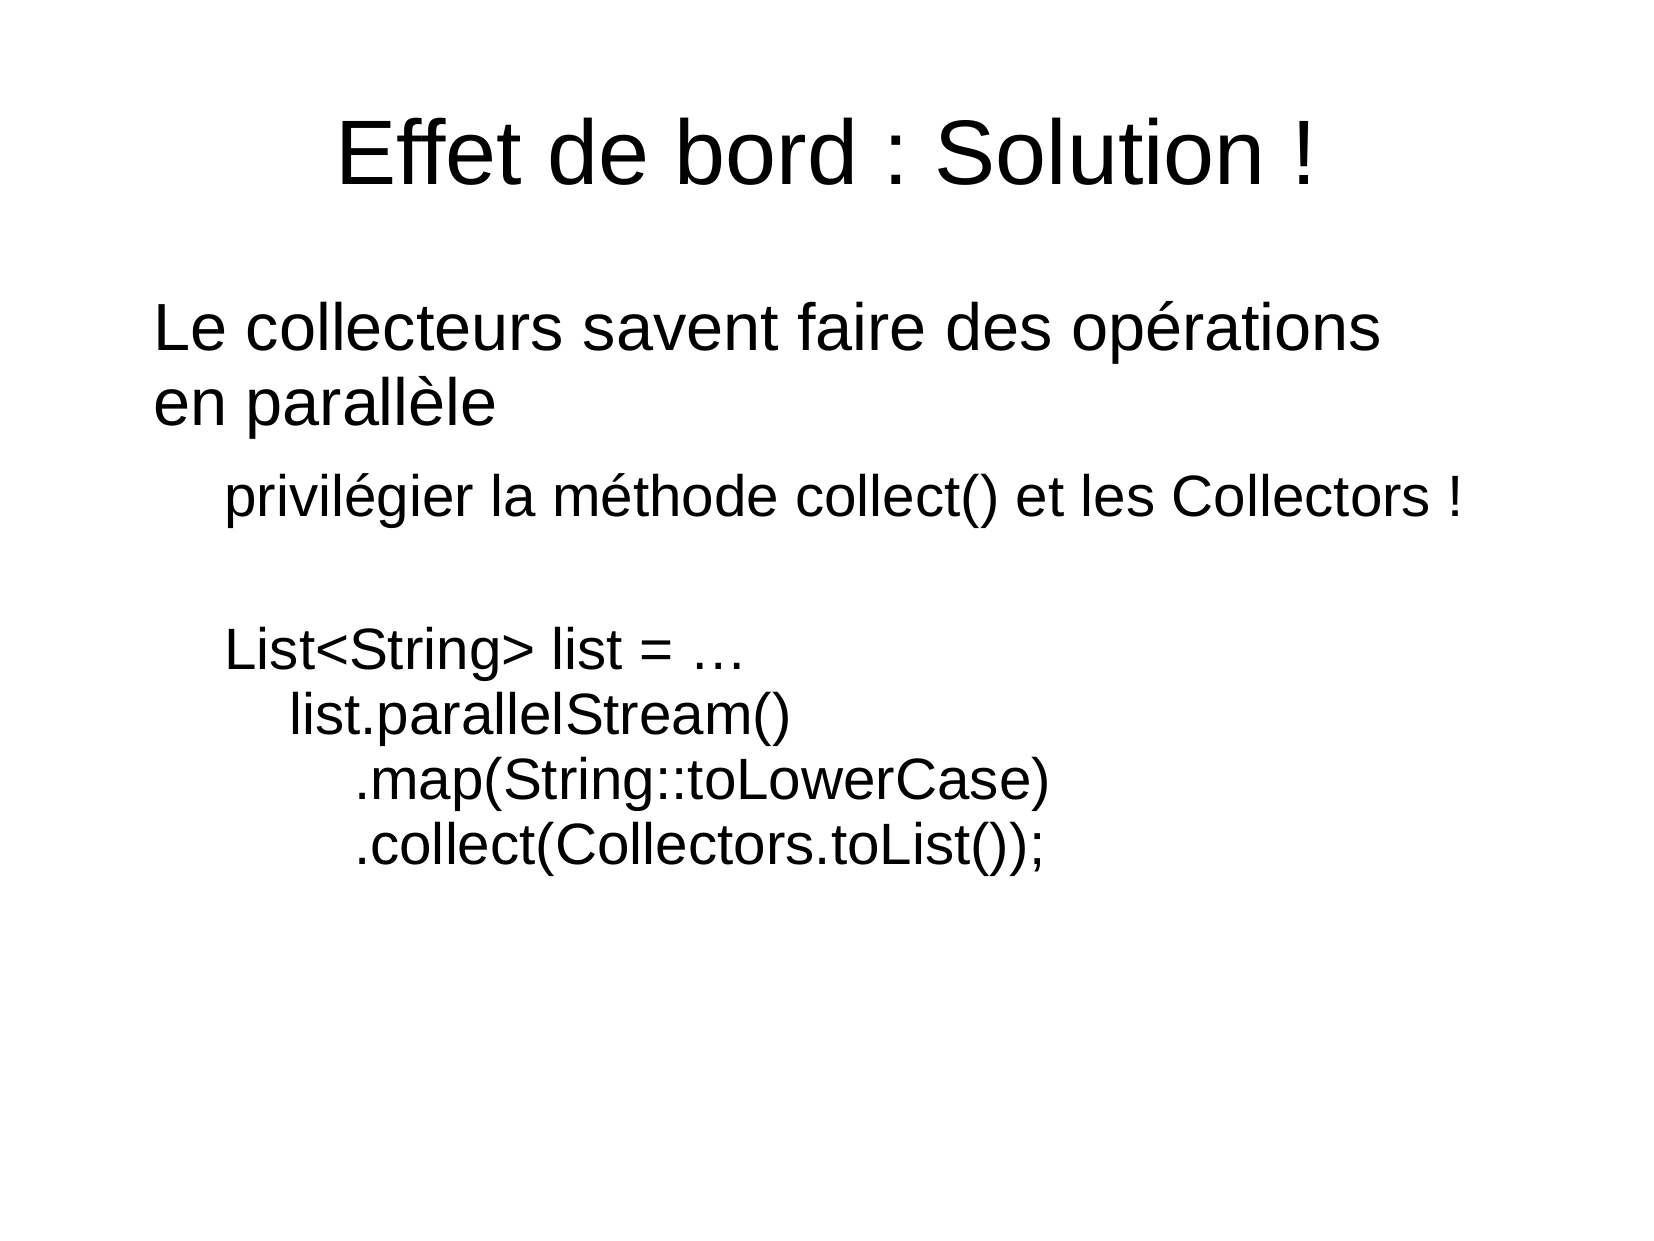

# Effet de bord : Solution !
Le collecteurs savent faire des opérations
en parallèle
privilégier la méthode collect() et les Collectors !
List<String> list = …
 list.parallelStream()
 .map(String::toLowerCase)
 .collect(Collectors.toList());